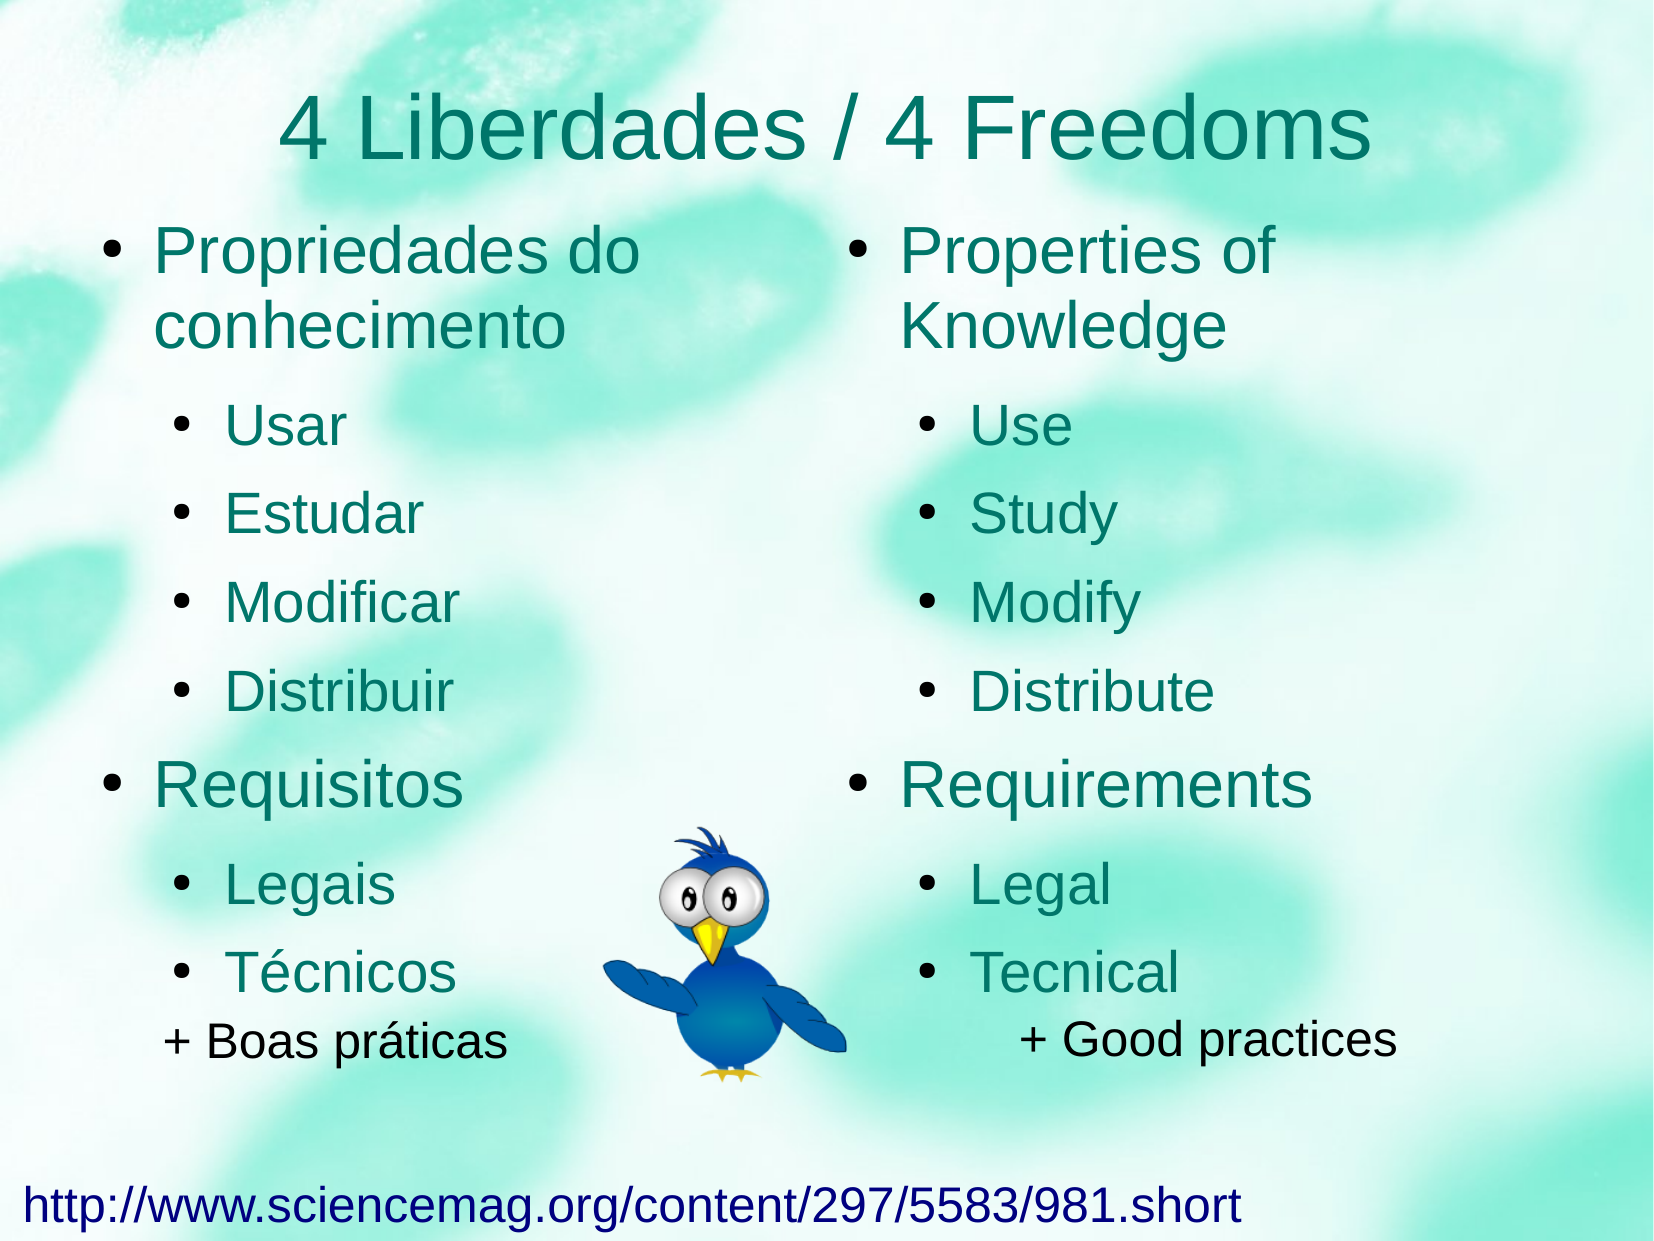

# 4 Liberdades / 4 Freedoms
Propriedades do conhecimento
Usar
Estudar
Modificar
Distribuir
Requisitos
Legais
Técnicos
Properties of Knowledge
Use
Study
Modify
Distribute
Requirements
Legal
Tecnical
+ Good practices
+ Boas práticas
http://www.sciencemag.org/content/297/5583/981.short